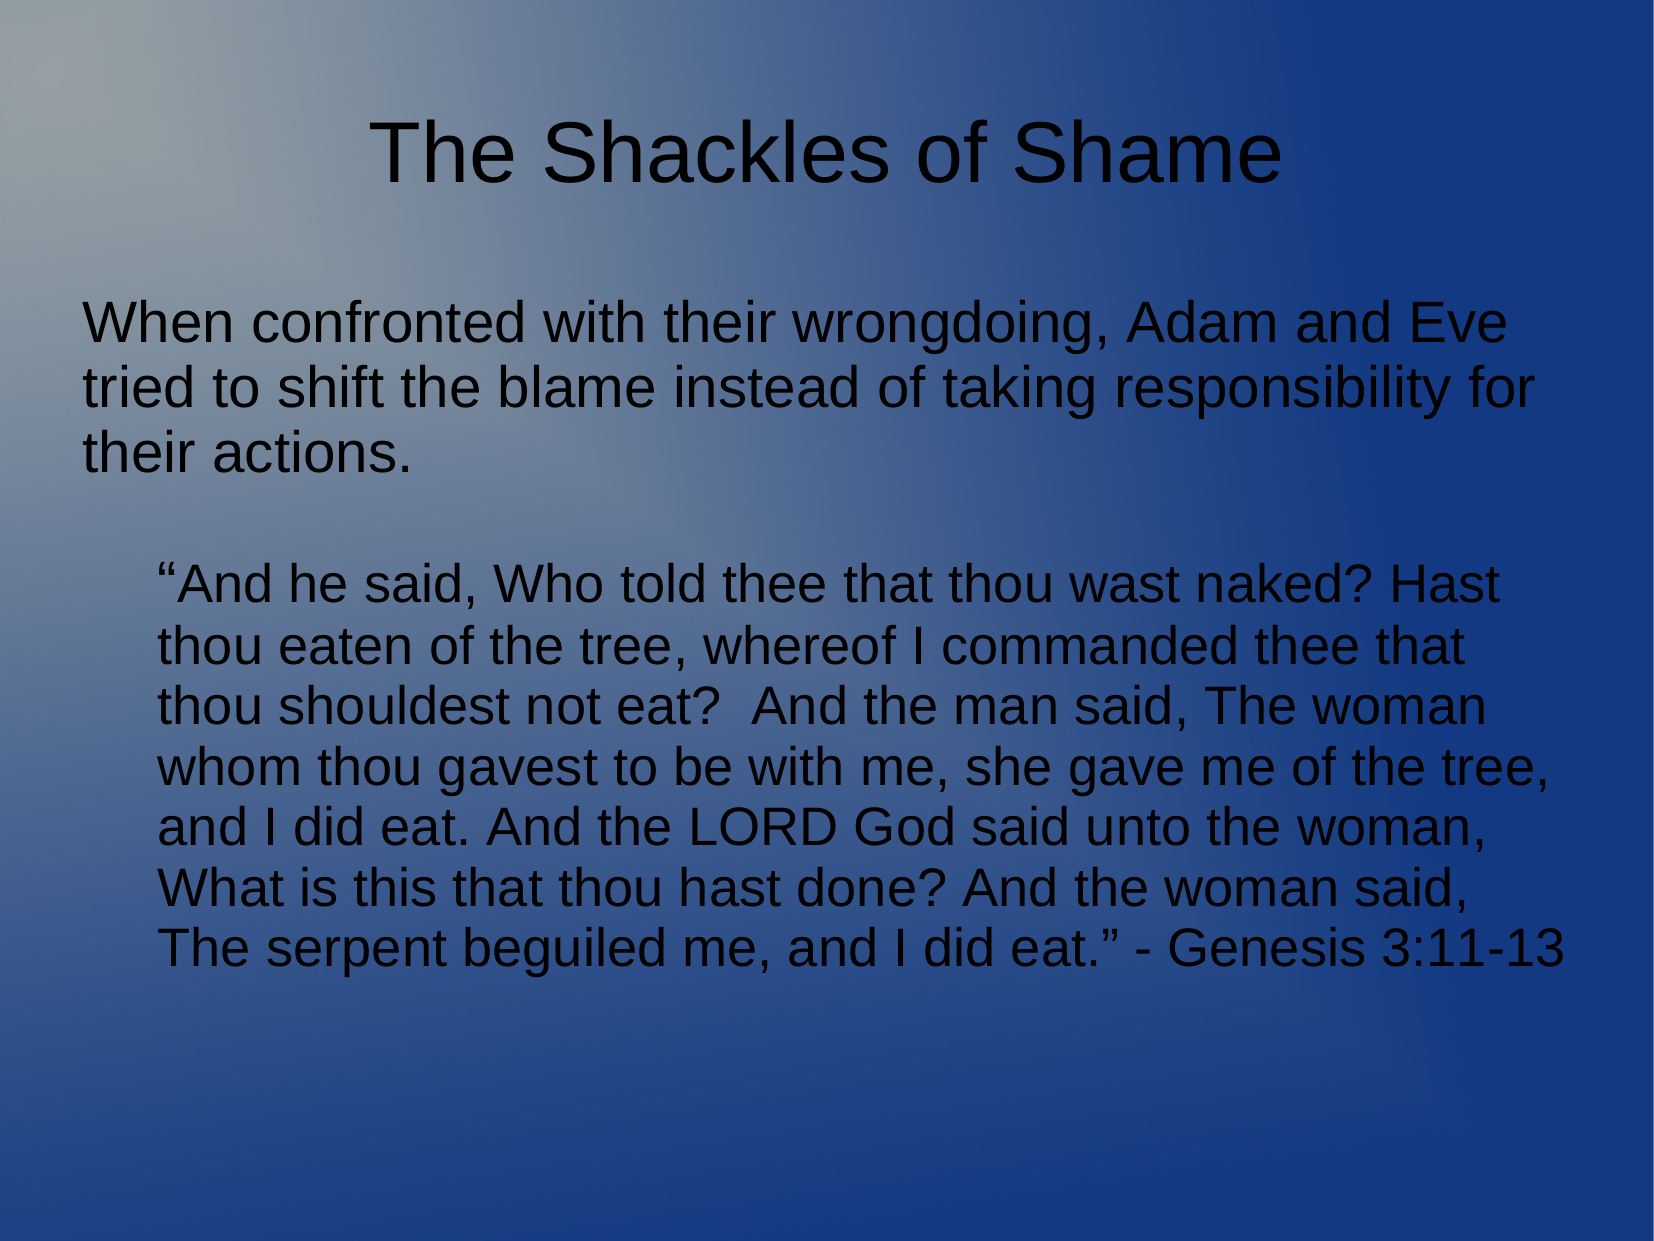

# The Shackles of Shame
When confronted with their wrongdoing, Adam and Eve tried to shift the blame instead of taking responsibility for their actions.
 	“And he said, Who told thee that thou wast naked? Hast 	thou eaten of the tree, whereof I commanded thee that 		thou shouldest not eat? And the man said, The woman 		whom thou gavest to be with me, she gave me of the tree, 	and I did eat. And the LORD God said unto the woman, 		What is this that thou hast done? And the woman said, 		The serpent beguiled me, and I did eat.” - Genesis 3:11-13